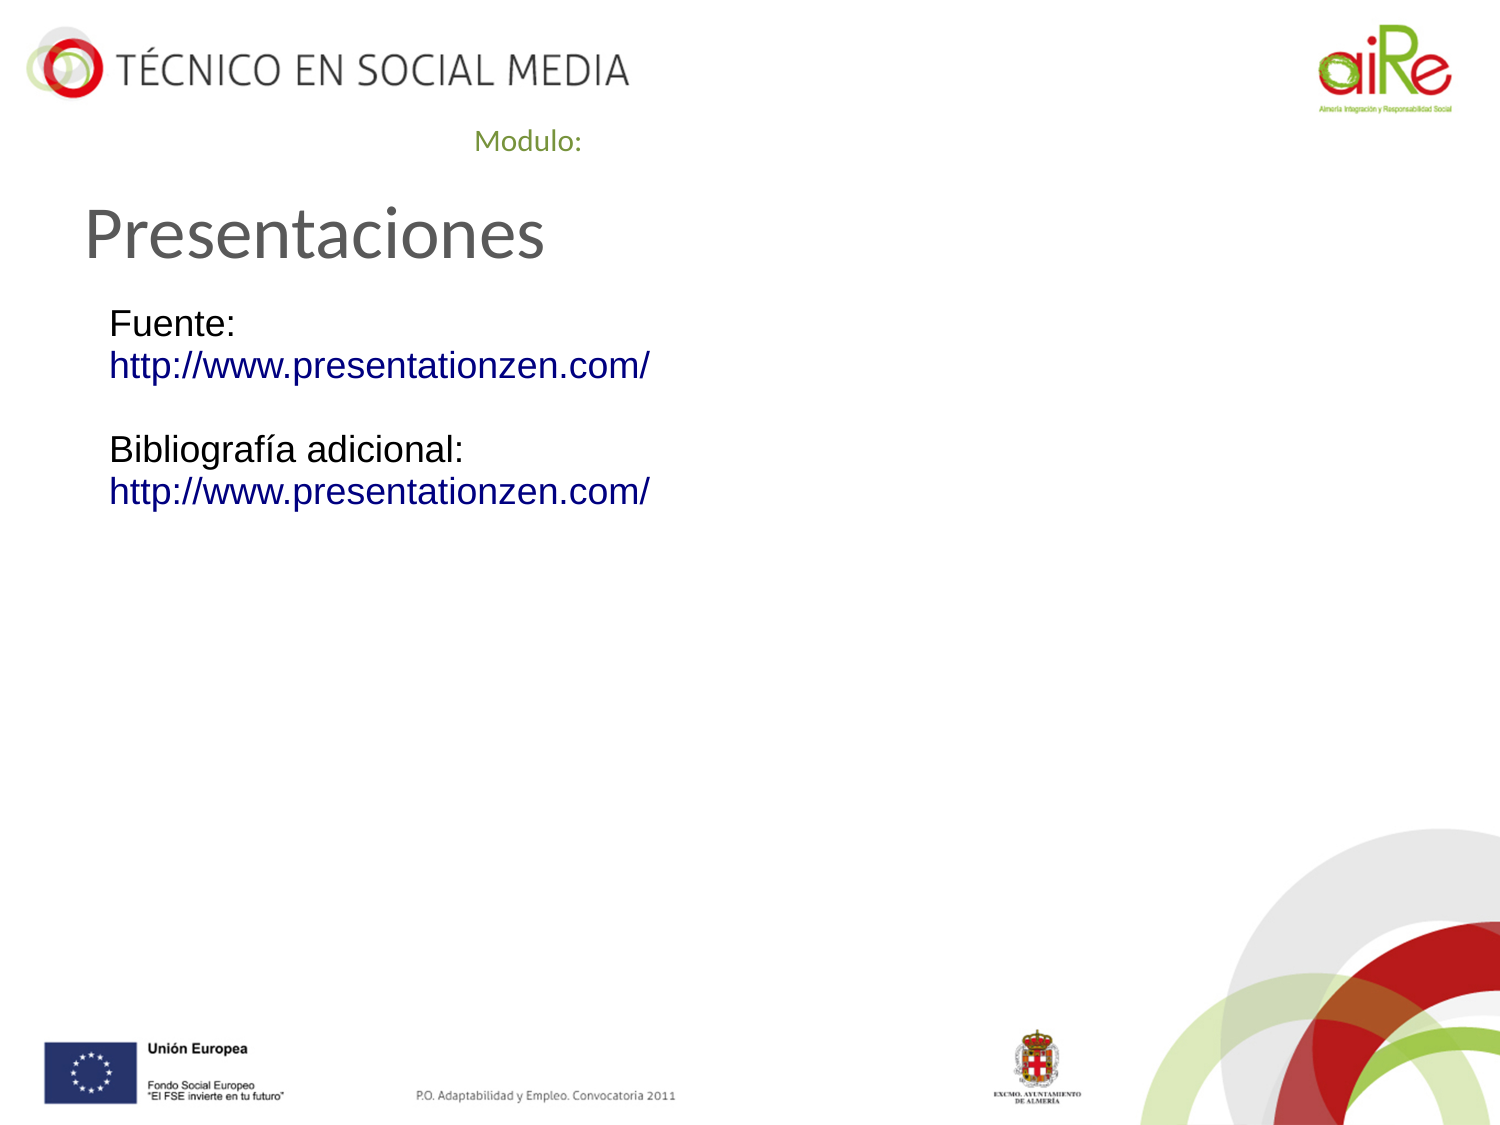

# Modulo:
Presentaciones
Fuente:
http://www.presentationzen.com/
Bibliografía adicional:
http://www.presentationzen.com/